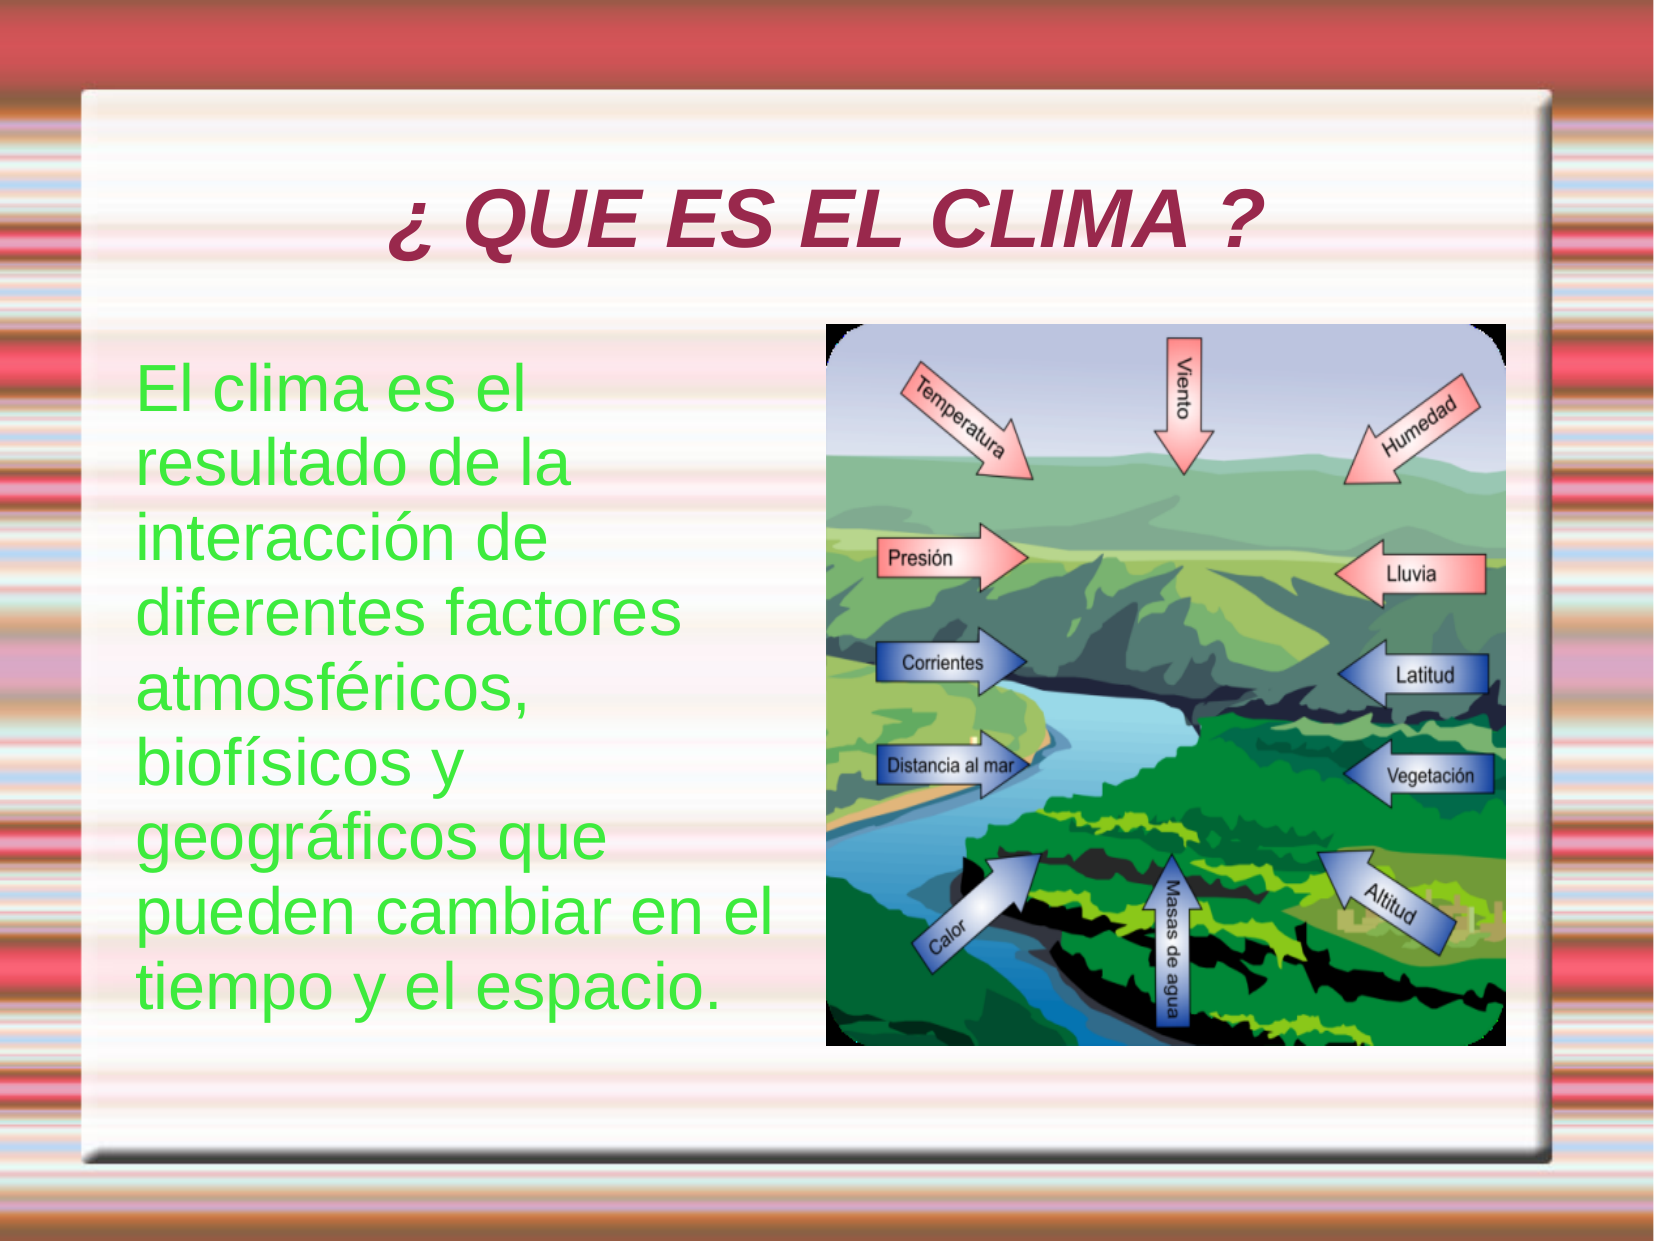

# ¿ QUE ES EL CLIMA ?
El clima es el resultado de la interacción de diferentes factores atmosféricos, biofísicos y geográficos que pueden cambiar en el tiempo y el espacio.